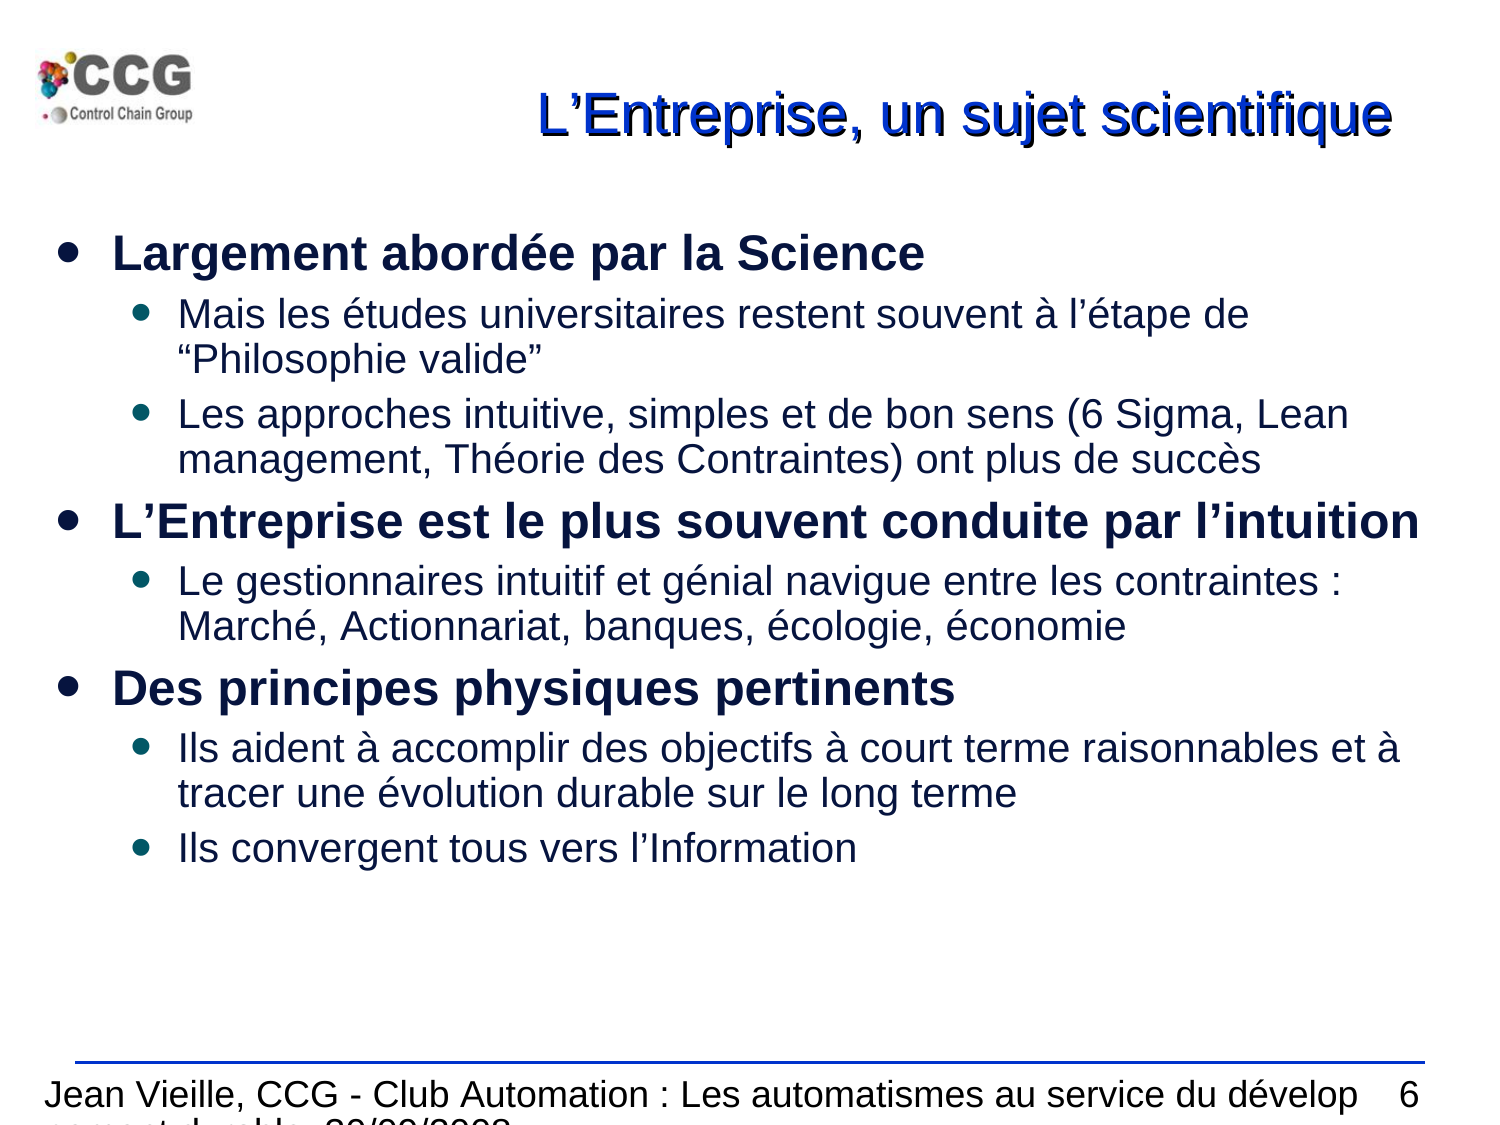

# L’Entreprise, un sujet scientifique
Largement abordée par la Science
Mais les études universitaires restent souvent à l’étape de “Philosophie valide”
Les approches intuitive, simples et de bon sens (6 Sigma, Lean management, Théorie des Contraintes) ont plus de succès
L’Entreprise est le plus souvent conduite par l’intuition
Le gestionnaires intuitif et génial navigue entre les contraintes : Marché, Actionnariat, banques, écologie, économie
Des principes physiques pertinents
Ils aident à accomplir des objectifs à court terme raisonnables et à tracer une évolution durable sur le long terme
Ils convergent tous vers l’Information
Jean Vieille, CCG - Club Automation : Les automatismes au service du développement durable  30/09/2008
6